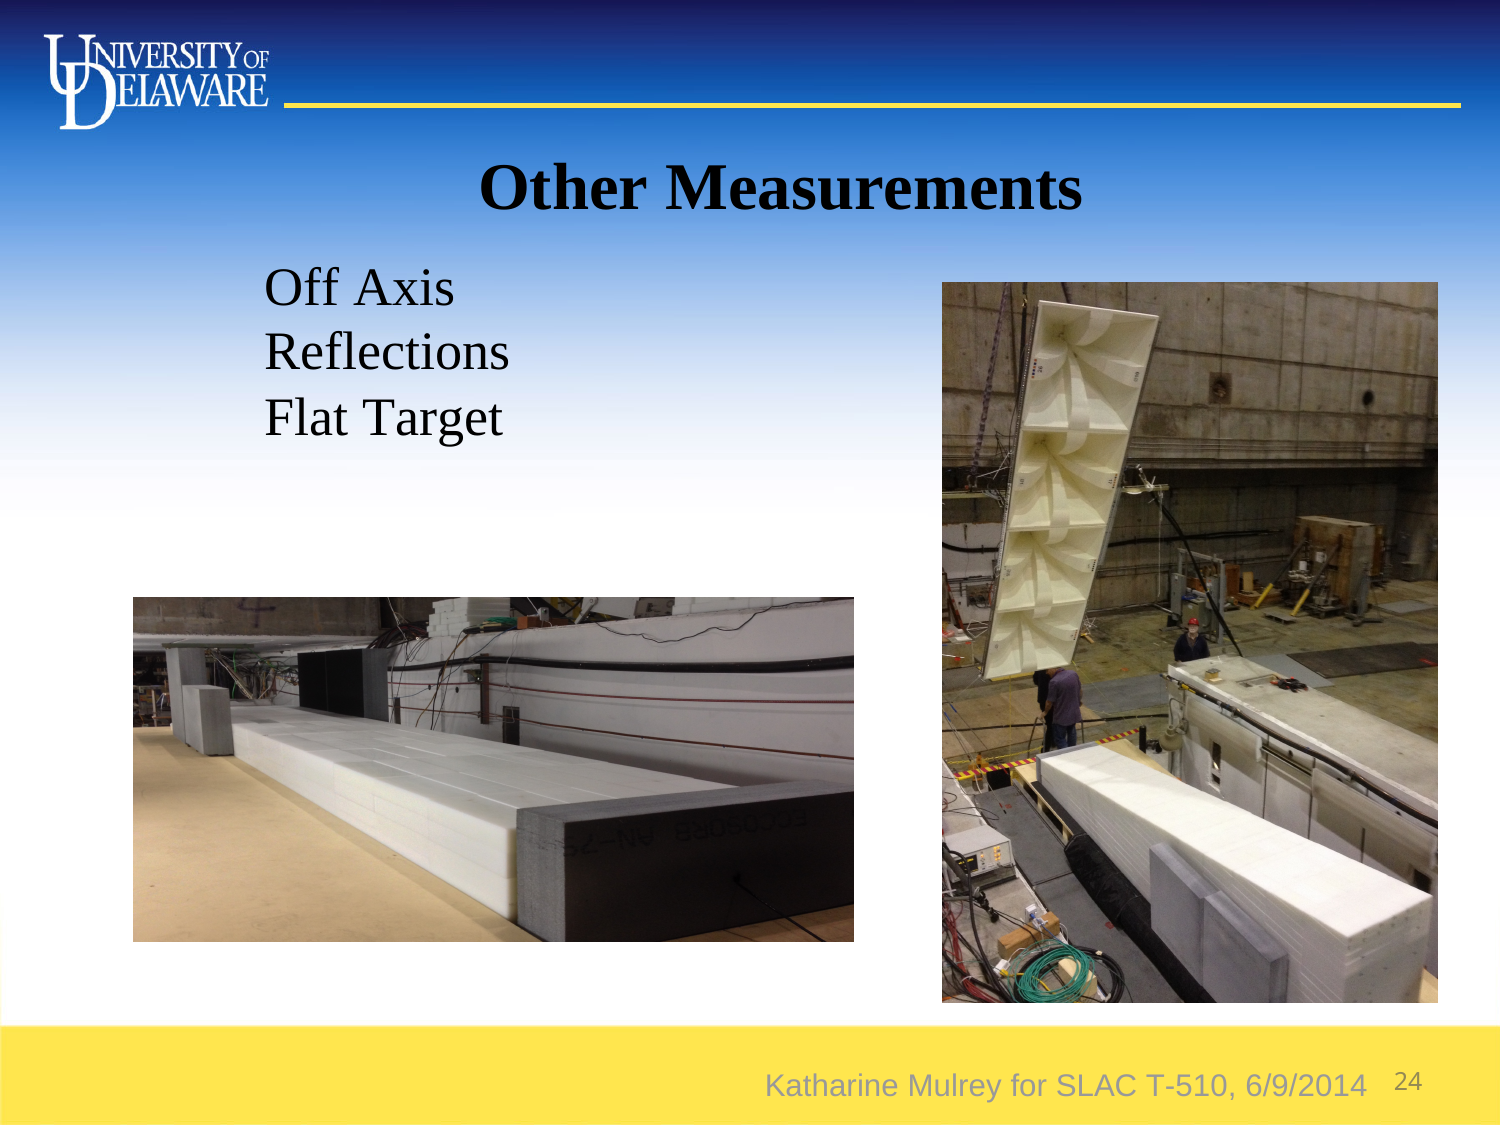

Other Measurements
Off Axis
Reflections
Flat Target
24
Katharine Mulrey for SLAC T-510, 6/9/2014